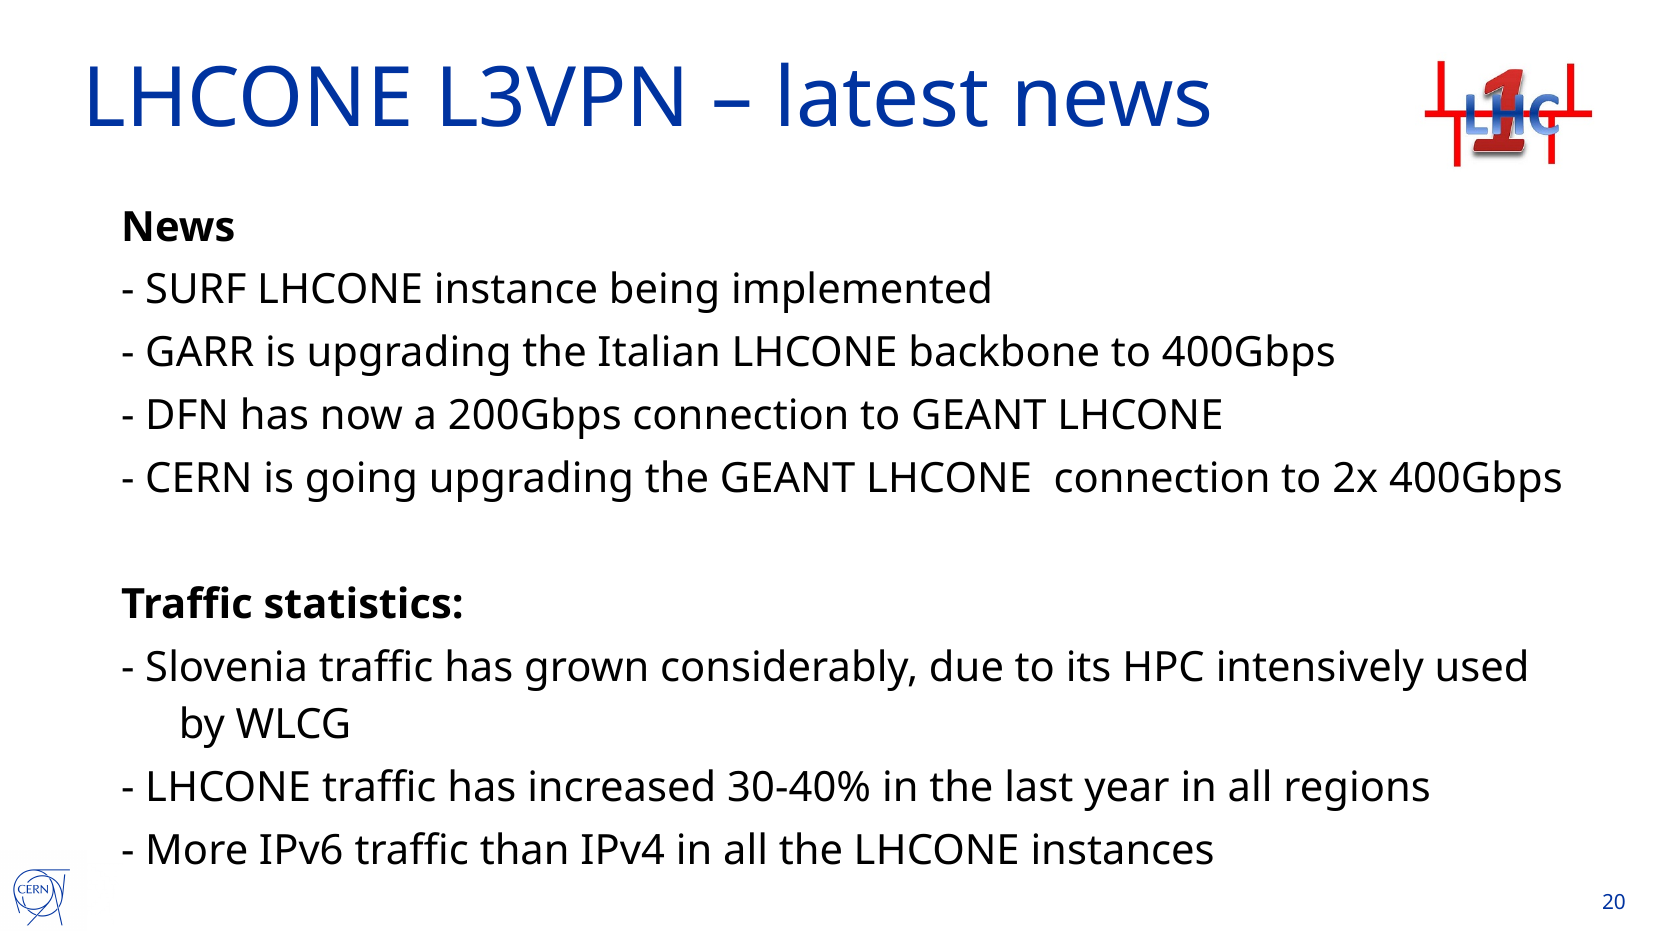

# LHCONE L3VPN – latest news
News
- SURF LHCONE instance being implemented
- GARR is upgrading the Italian LHCONE backbone to 400Gbps
- DFN has now a 200Gbps connection to GEANT LHCONE
- CERN is going upgrading the GEANT LHCONE connection to 2x 400Gbps
Traffic statistics:
- Slovenia traffic has grown considerably, due to its HPC intensively used by WLCG
- LHCONE traffic has increased 30-40% in the last year in all regions
- More IPv6 traffic than IPv4 in all the LHCONE instances
20